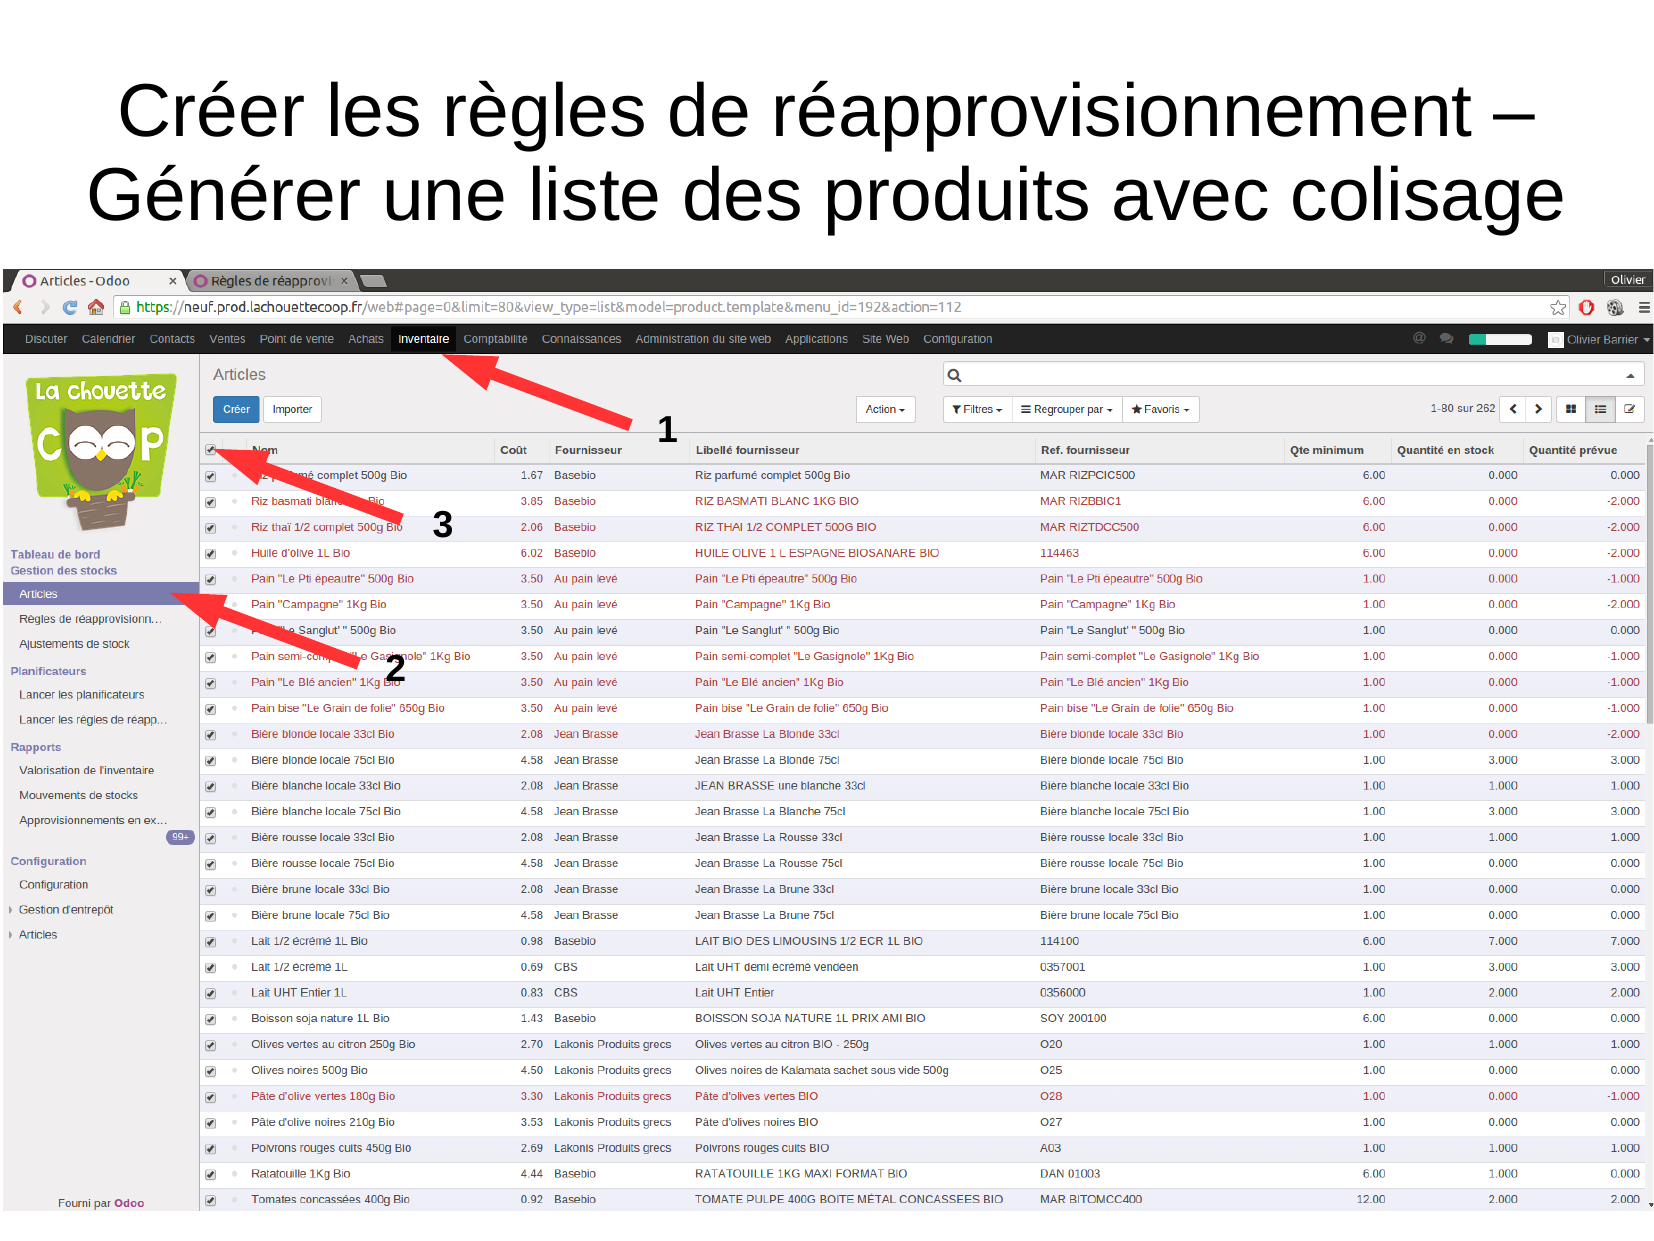

# Créer les règles de réapprovisionnement – Générer une liste des produits avec colisage
1
3
2